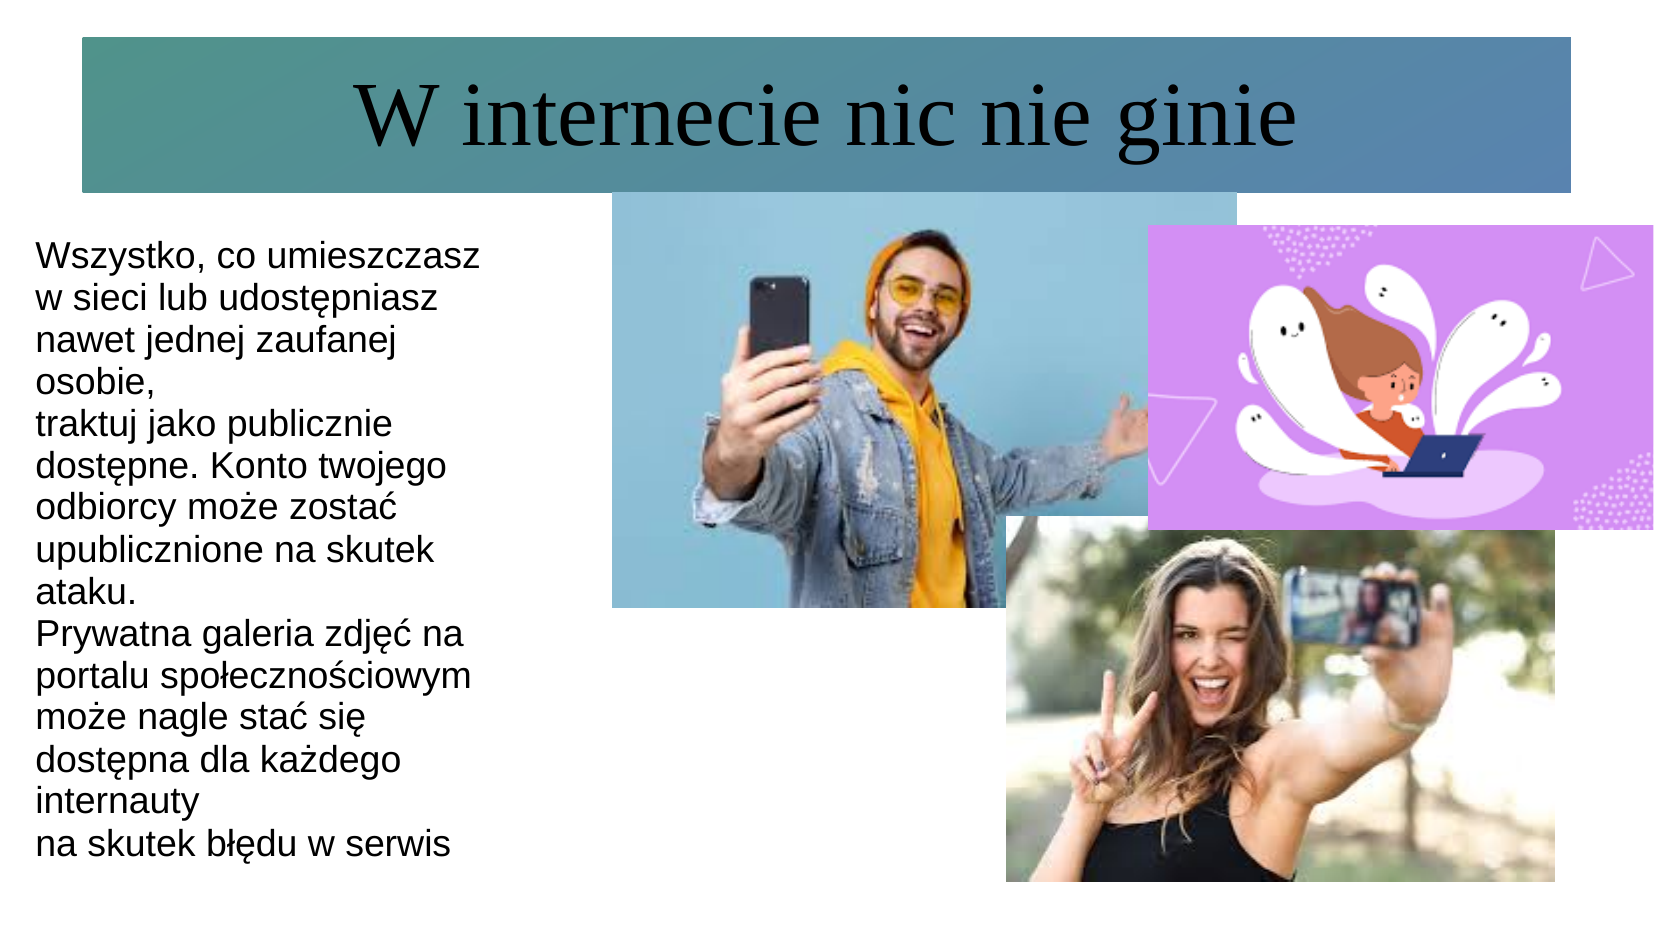

# W internecie nic nie ginie
Wszystko, co umieszczasz
w sieci lub udostępniasz nawet jednej zaufanej osobie,
traktuj jako publicznie dostępne. Konto twojego odbiorcy może zostać upublicznione na skutek ataku.
Prywatna galeria zdjęć na
portalu społecznościowym
może nagle stać się dostępna dla każdego internauty
na skutek błędu w serwis
vv